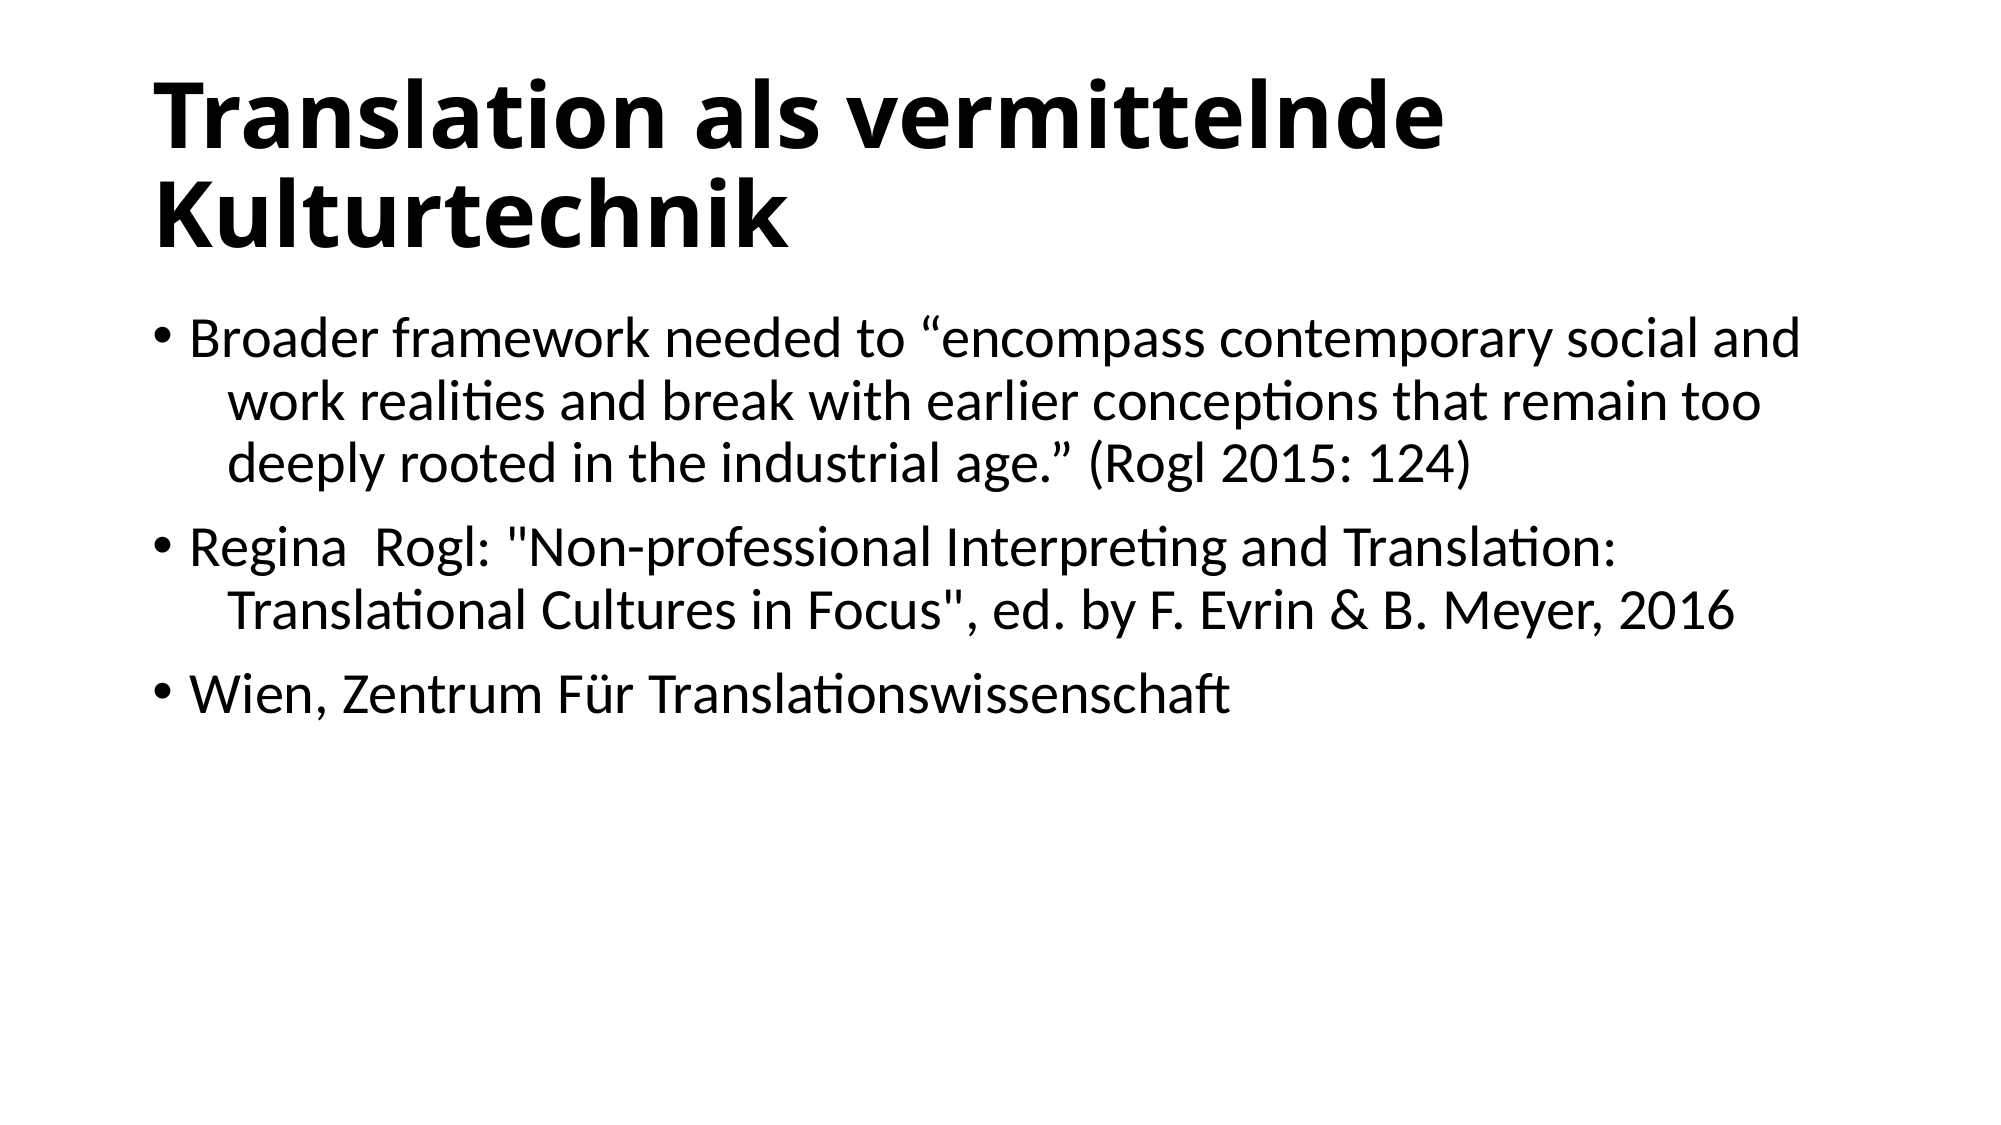

# Translation als vermittelnde Kulturtechnik
Broader framework needed to “encompass contemporary social and work realities and break with earlier conceptions that remain too deeply rooted in the industrial age.” (Rogl 2015: 124)
Regina Rogl: "Non-professional Interpreting and Translation: Translational Cultures in Focus", ed. by F. Evrin & B. Meyer, 2016
Wien, Zentrum Für Translationswissenschaft